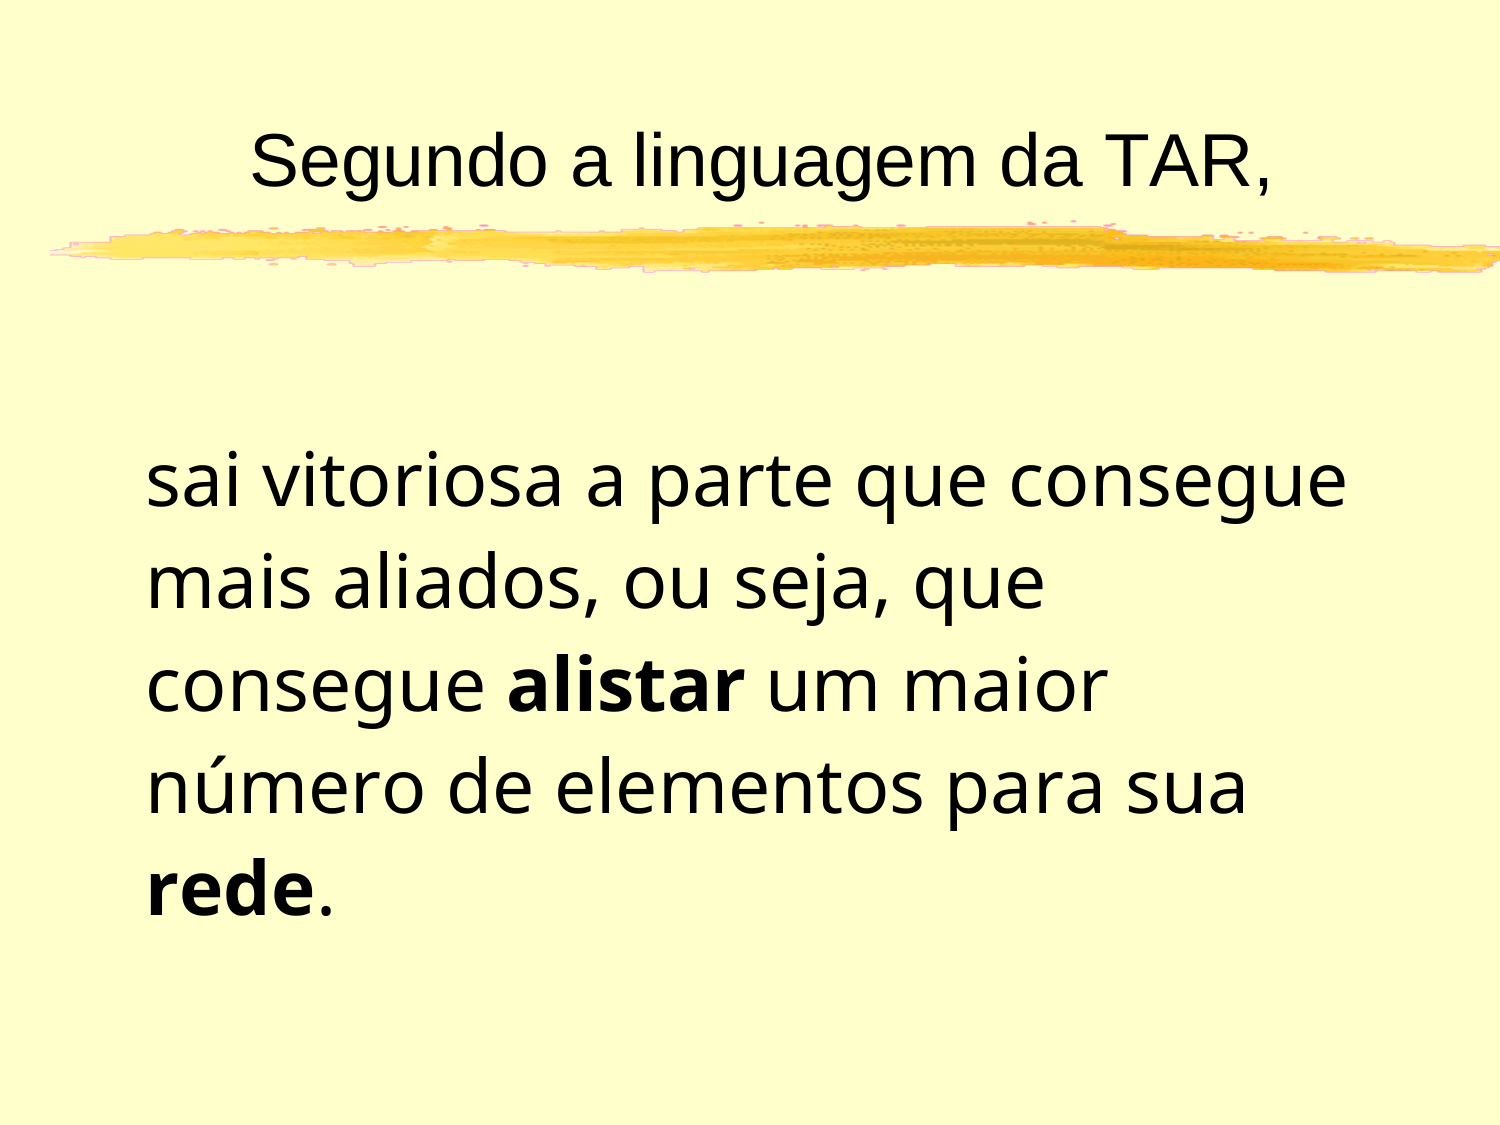

# Segundo a linguagem da TAR,
	sai vitoriosa a parte que consegue mais aliados, ou seja, que consegue alistar um maior número de elementos para sua rede.